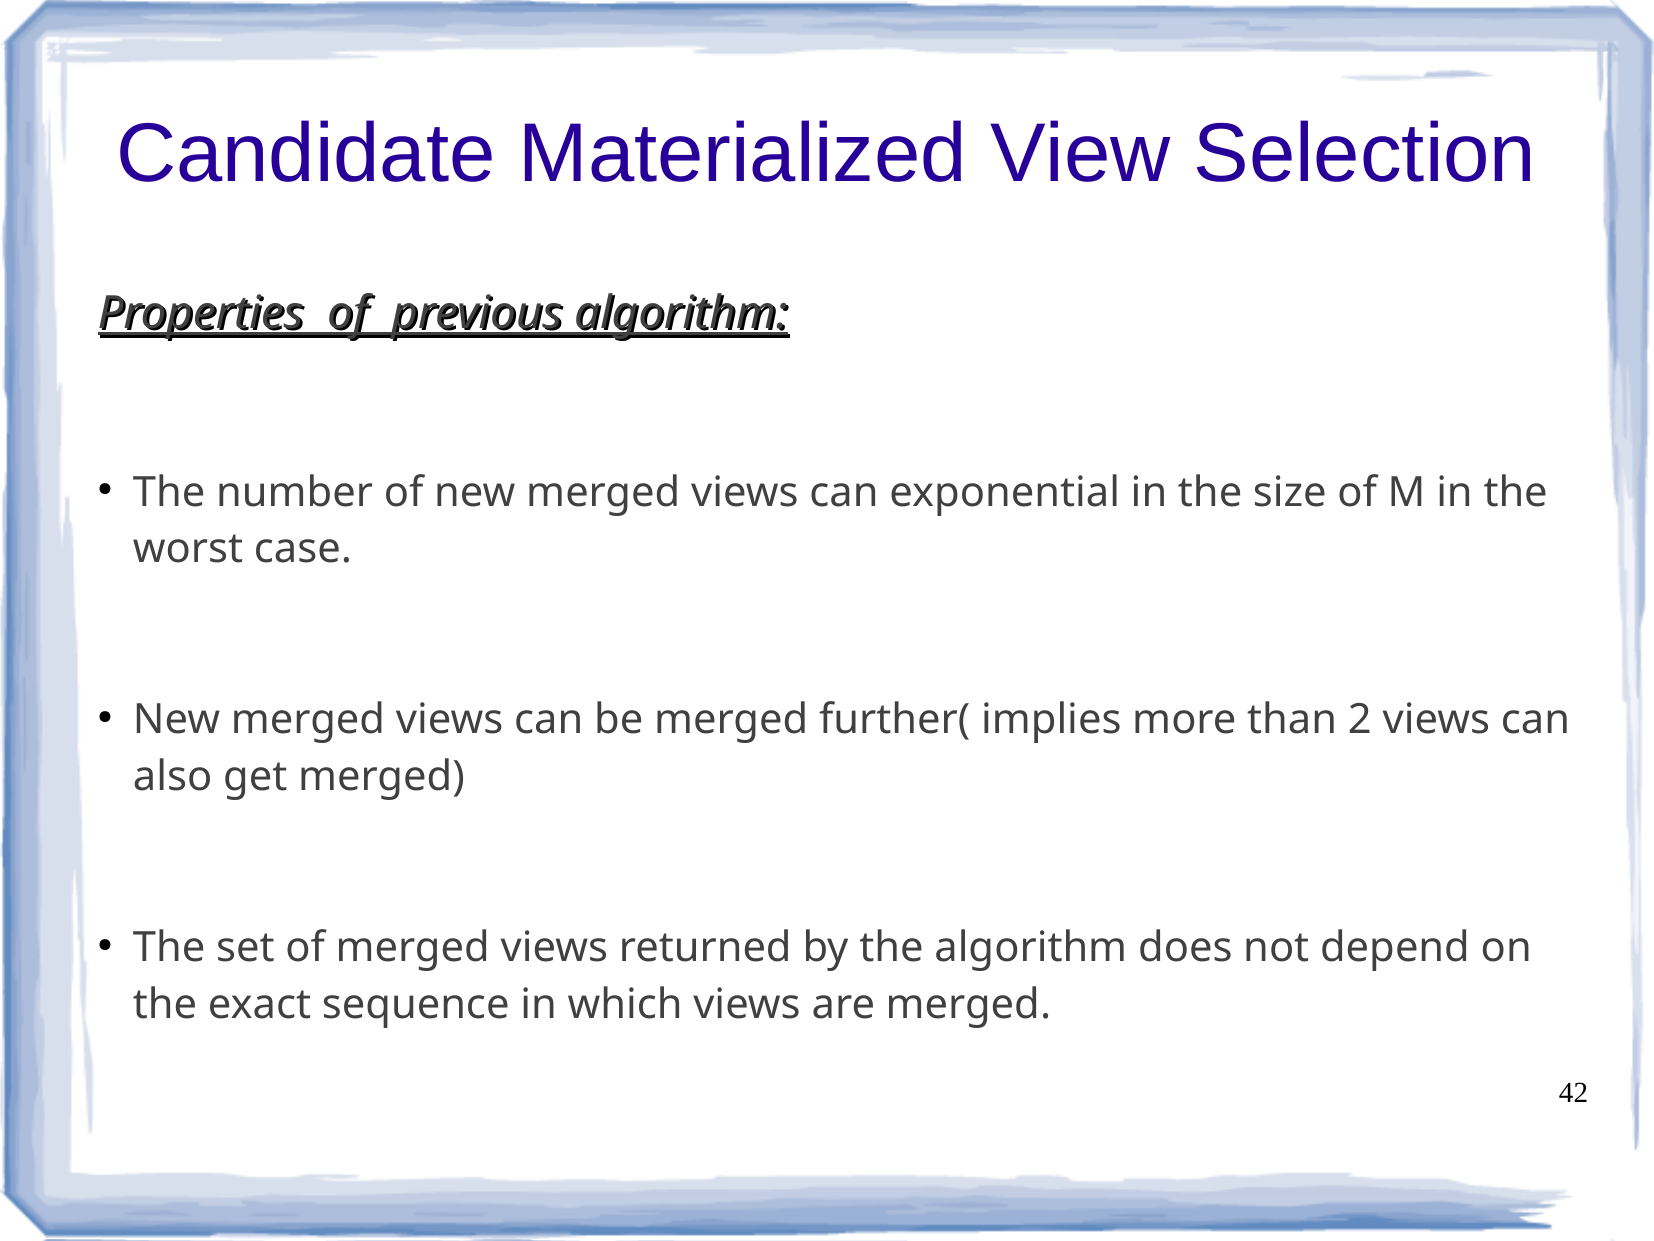

# Candidate Materialized View Selection
Properties of previous algorithm:
The number of new merged views can exponential in the size of M in the worst case.
New merged views can be merged further( implies more than 2 views can also get merged)
The set of merged views returned by the algorithm does not depend on the exact sequence in which views are merged.
42